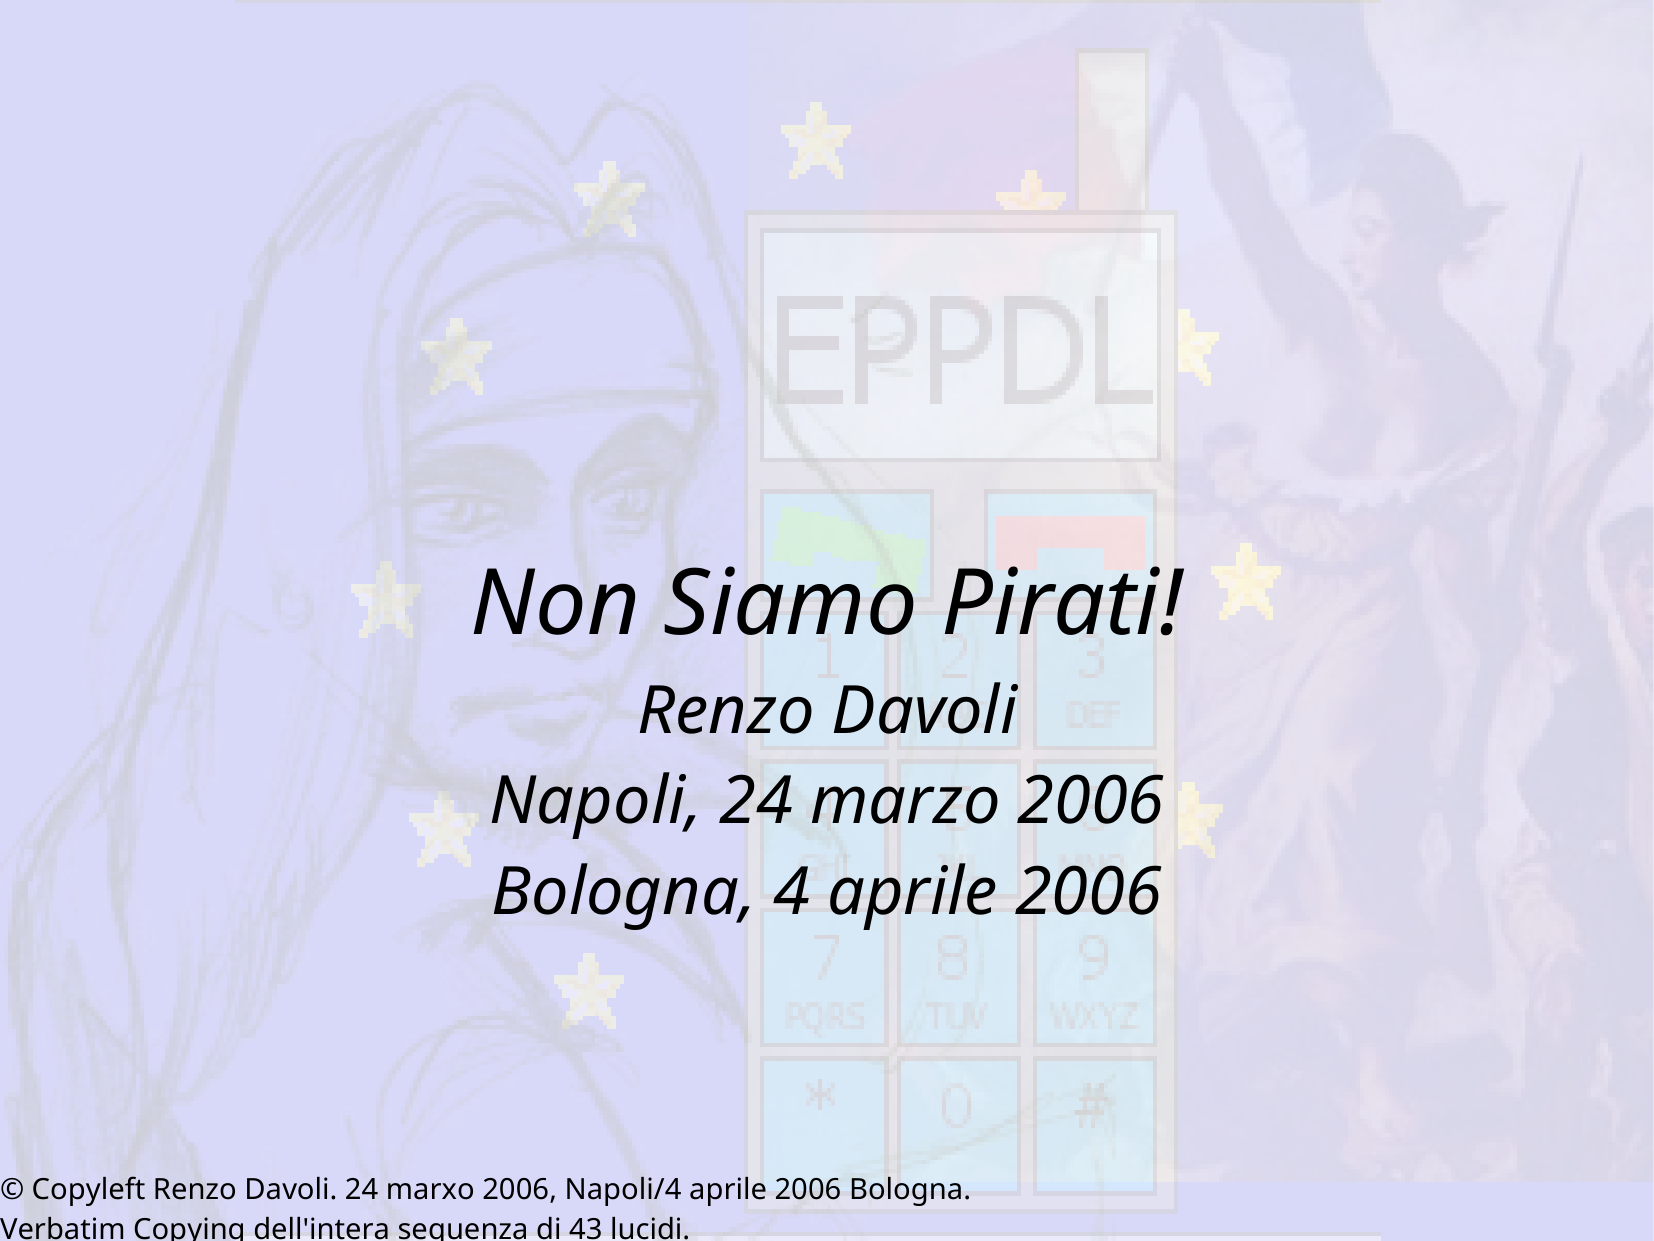

# Non Siamo Pirati!
Renzo Davoli
Napoli, 24 marzo 2006
Bologna, 4 aprile 2006